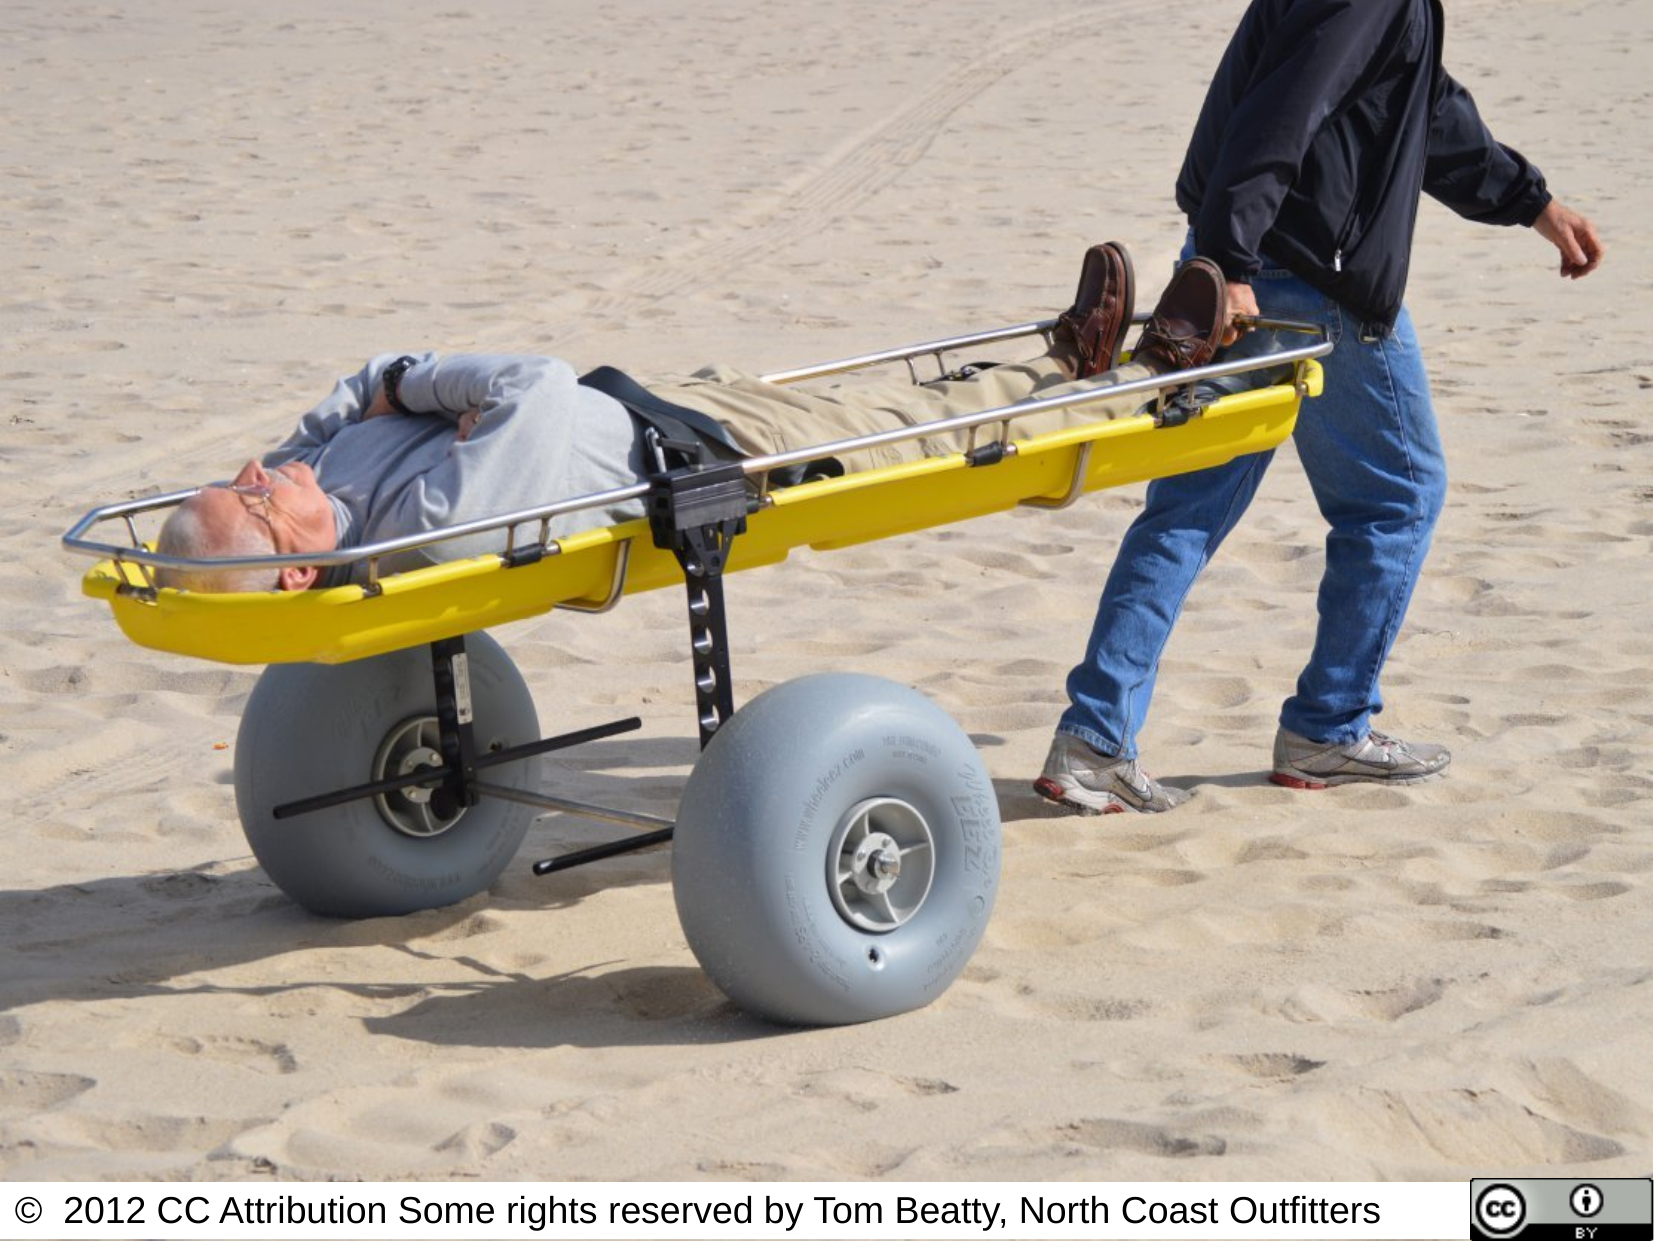

© 2012 CC Attribution Some rights reserved by Tom Beatty, North Coast Outfitters